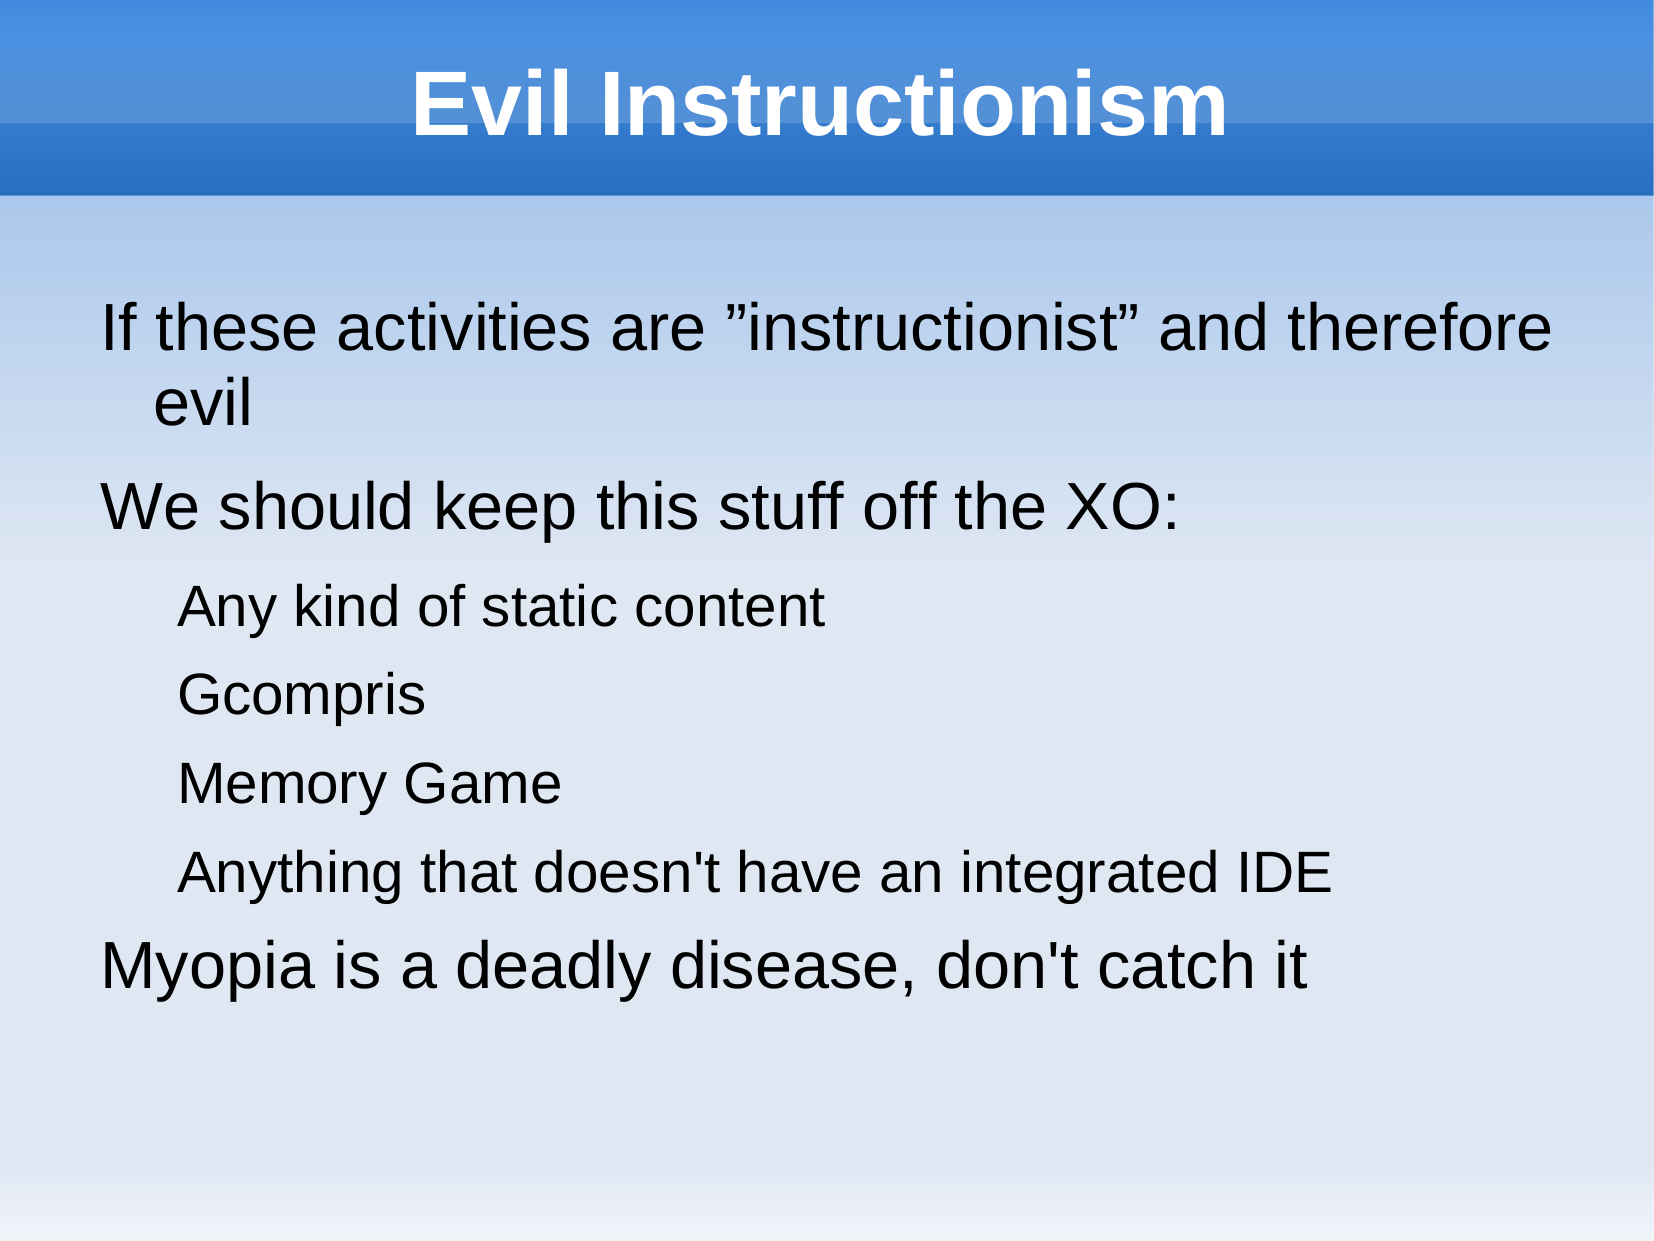

# Evil Instructionism
If these activities are ”instructionist” and therefore evil
We should keep this stuff off the XO:
Any kind of static content
Gcompris
Memory Game
Anything that doesn't have an integrated IDE
Myopia is a deadly disease, don't catch it